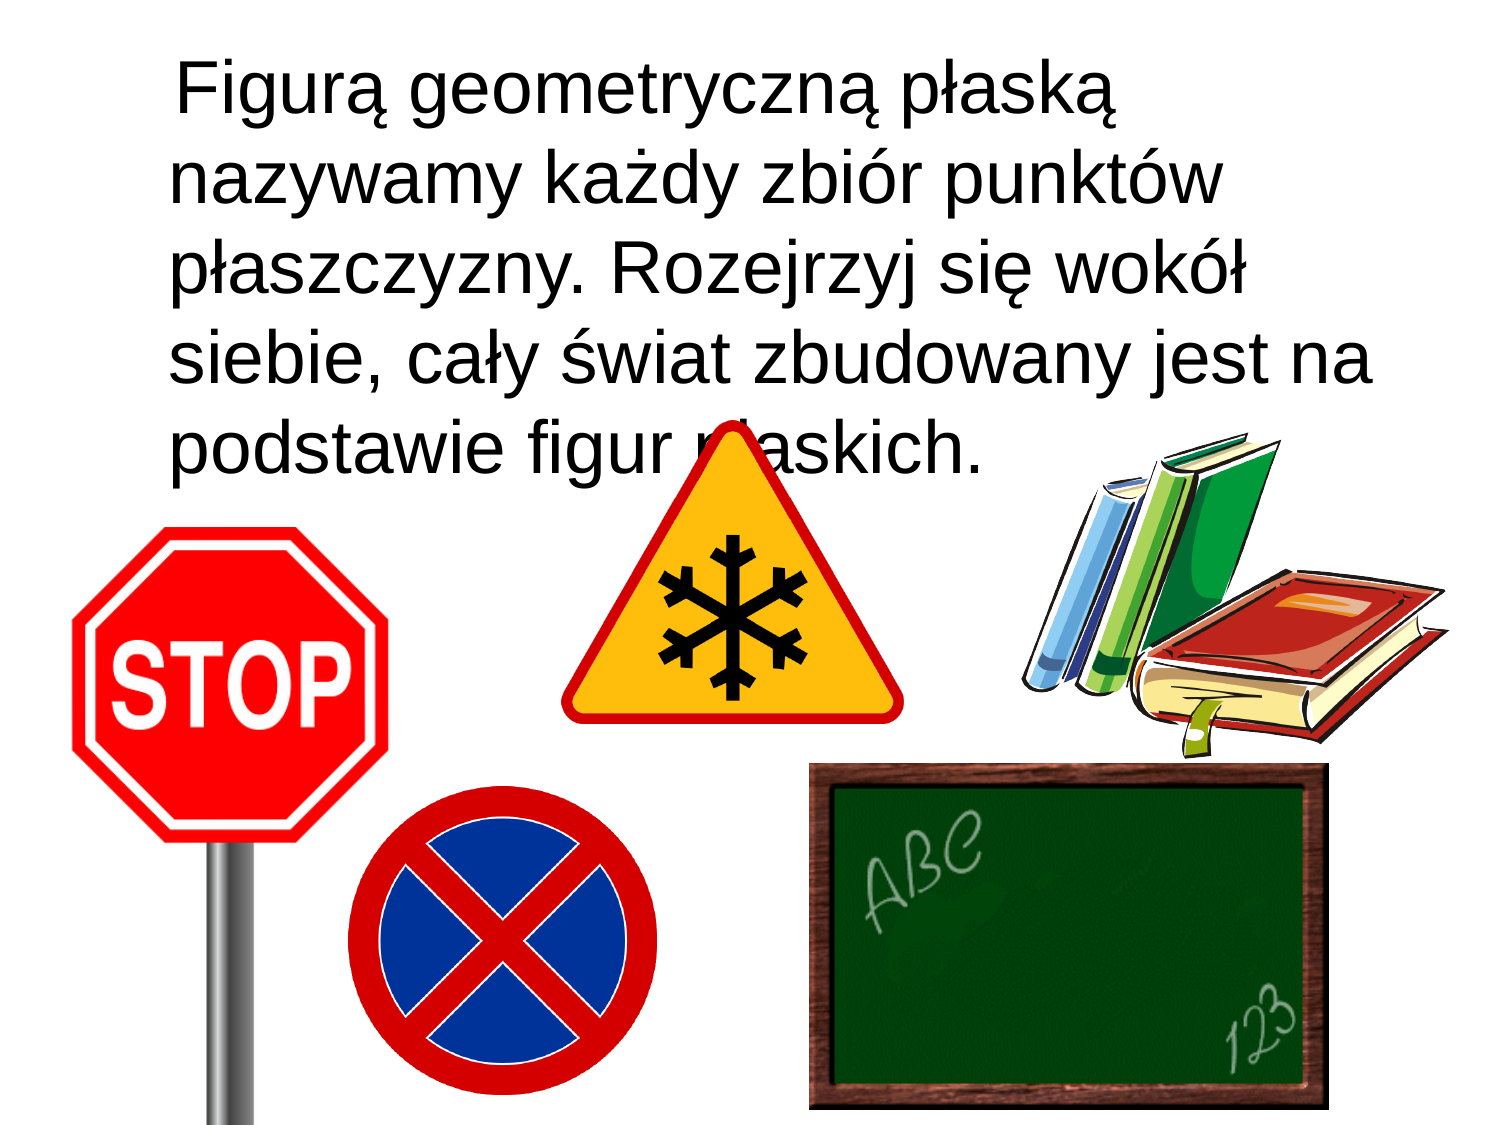

Figurą geometryczną płaską nazywamy każdy zbiór punktów płaszczyzny. Rozejrzyj się wokół siebie, cały świat zbudowany jest na podstawie figur płaskich.
#